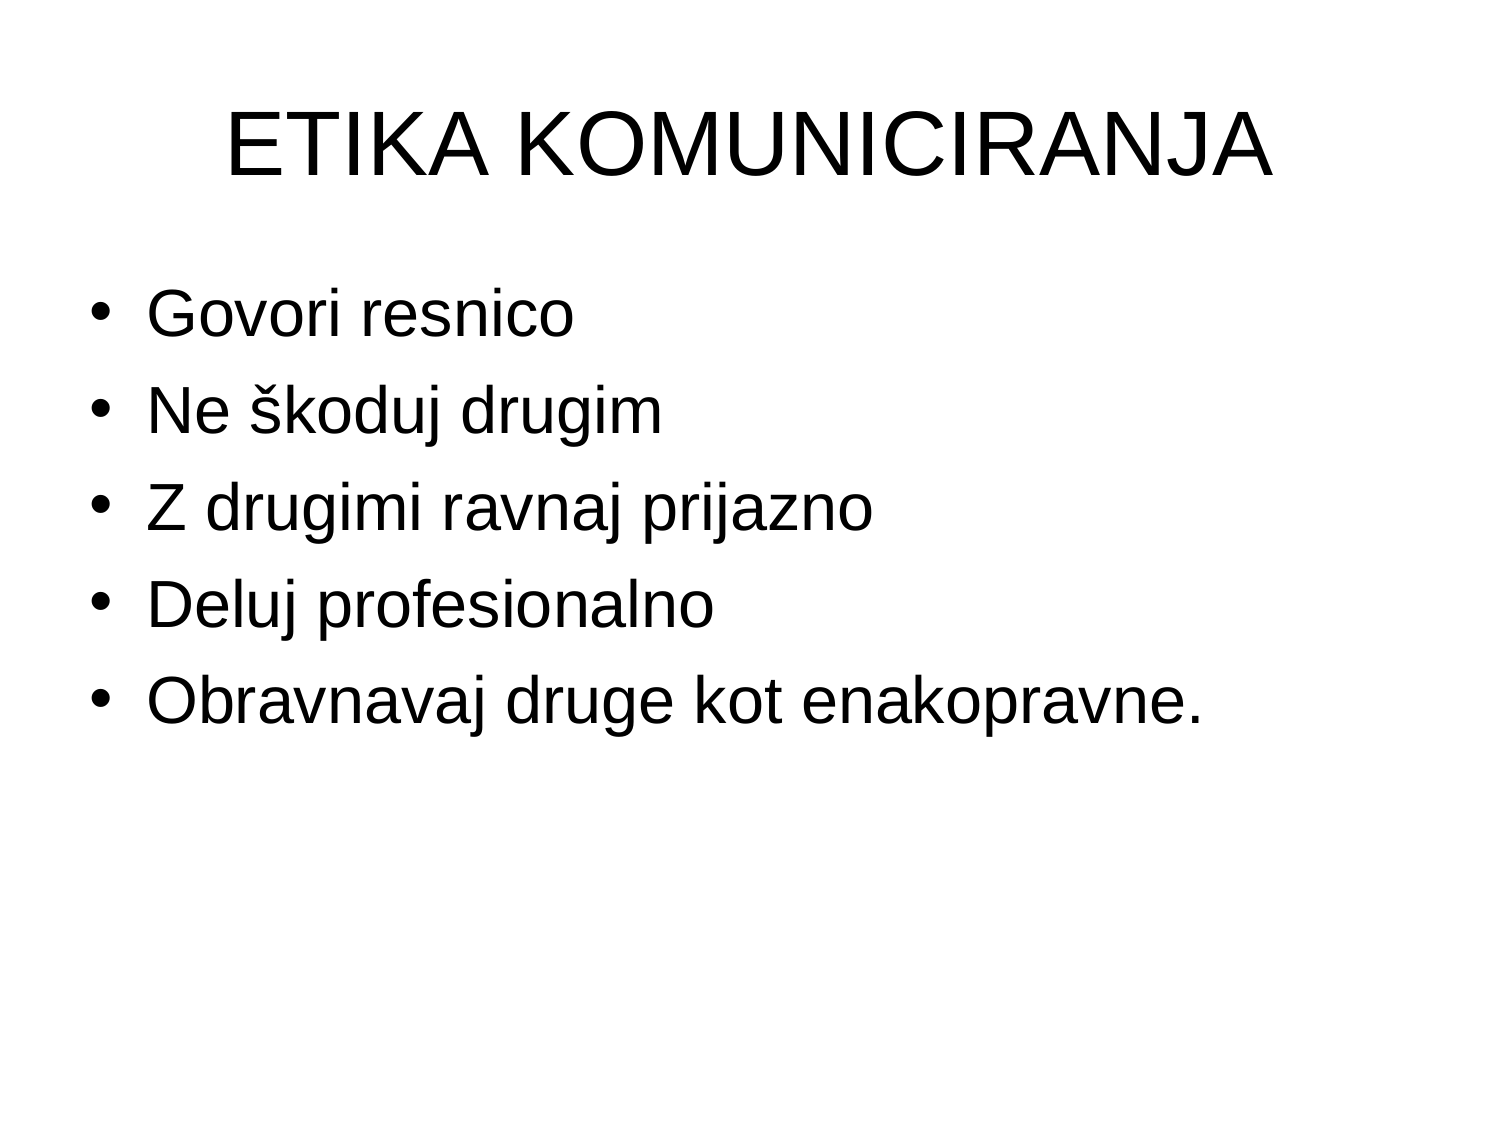

# ETIKA KOMUNICIRANJA
Govori resnico
Ne škoduj drugim
Z drugimi ravnaj prijazno
Deluj profesionalno
Obravnavaj druge kot enakopravne.